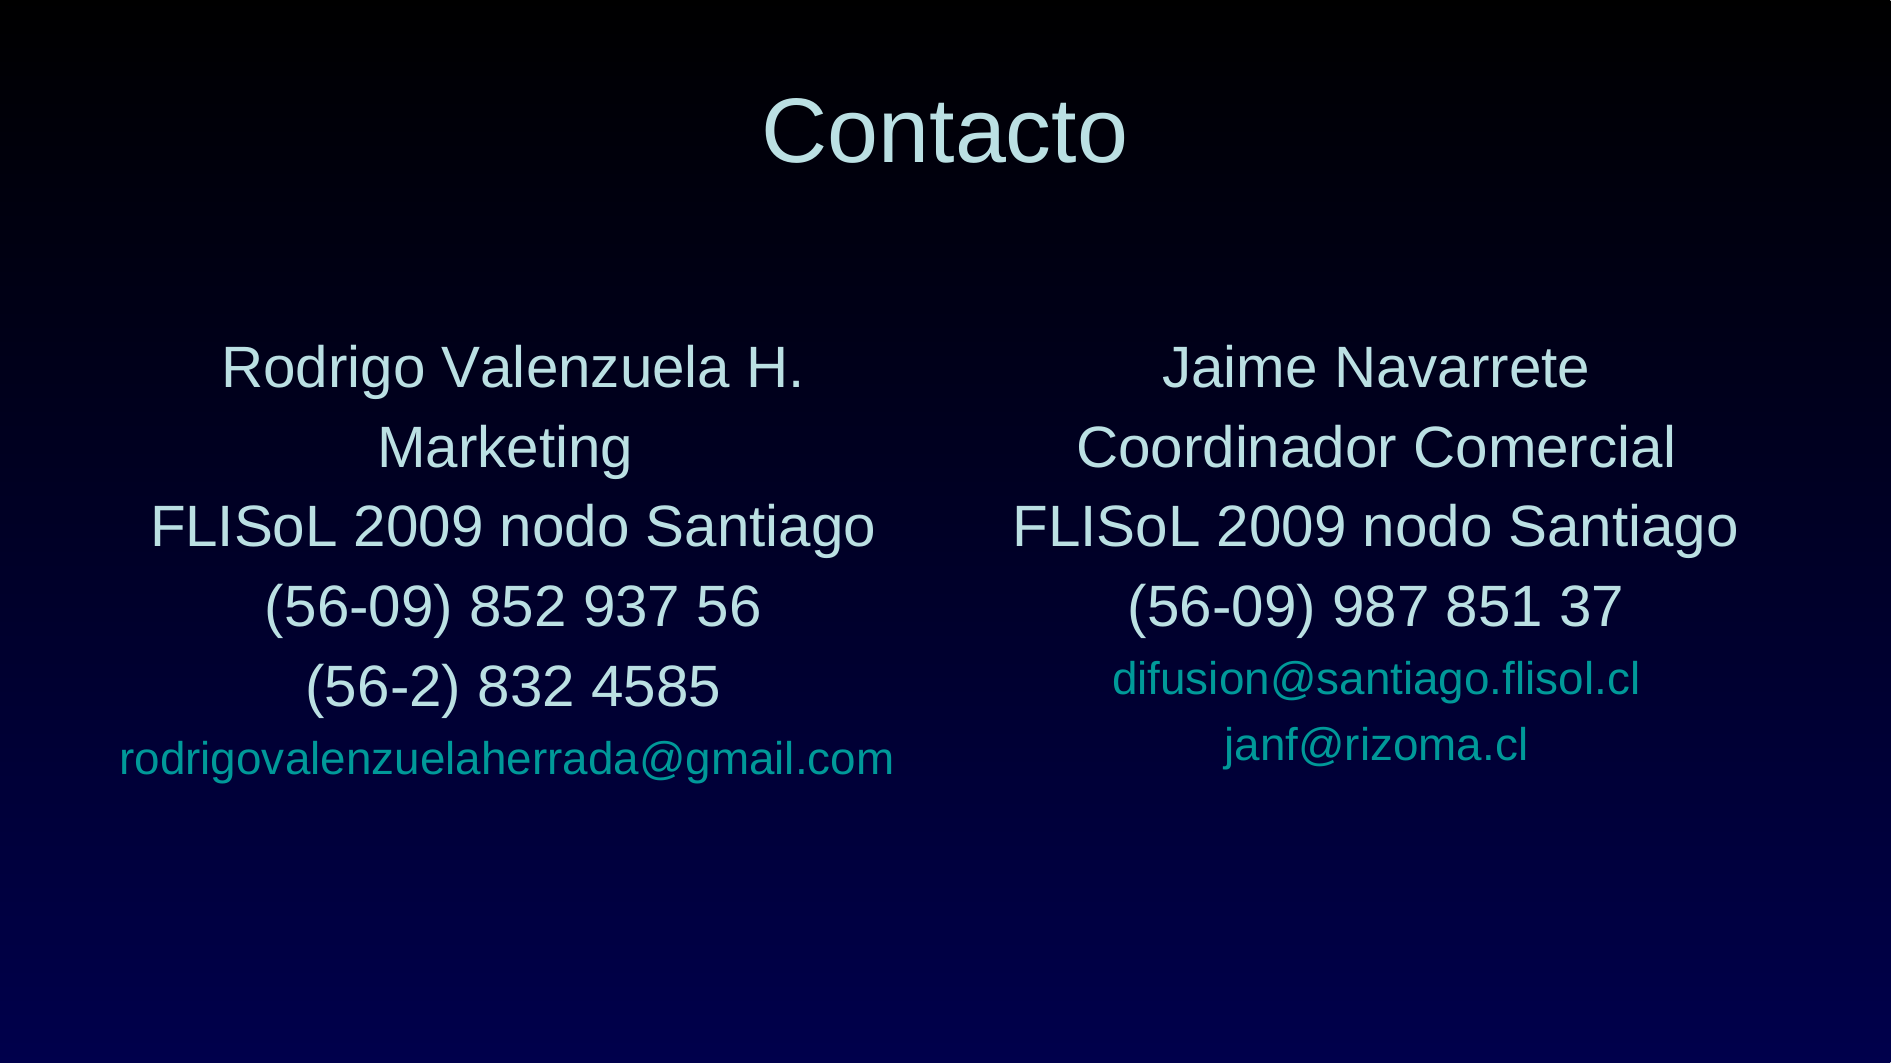

# Contacto
Rodrigo Valenzuela H.
Marketing
FLISoL 2009 nodo Santiago
(56-09) 852 937 56
(56-2) 832 4585
rodrigovalenzuelaherrada@gmail.com
Jaime Navarrete
Coordinador Comercial
FLISoL 2009 nodo Santiago
(56-09) 987 851 37
difusion@santiago.flisol.cl
janf@rizoma.cl